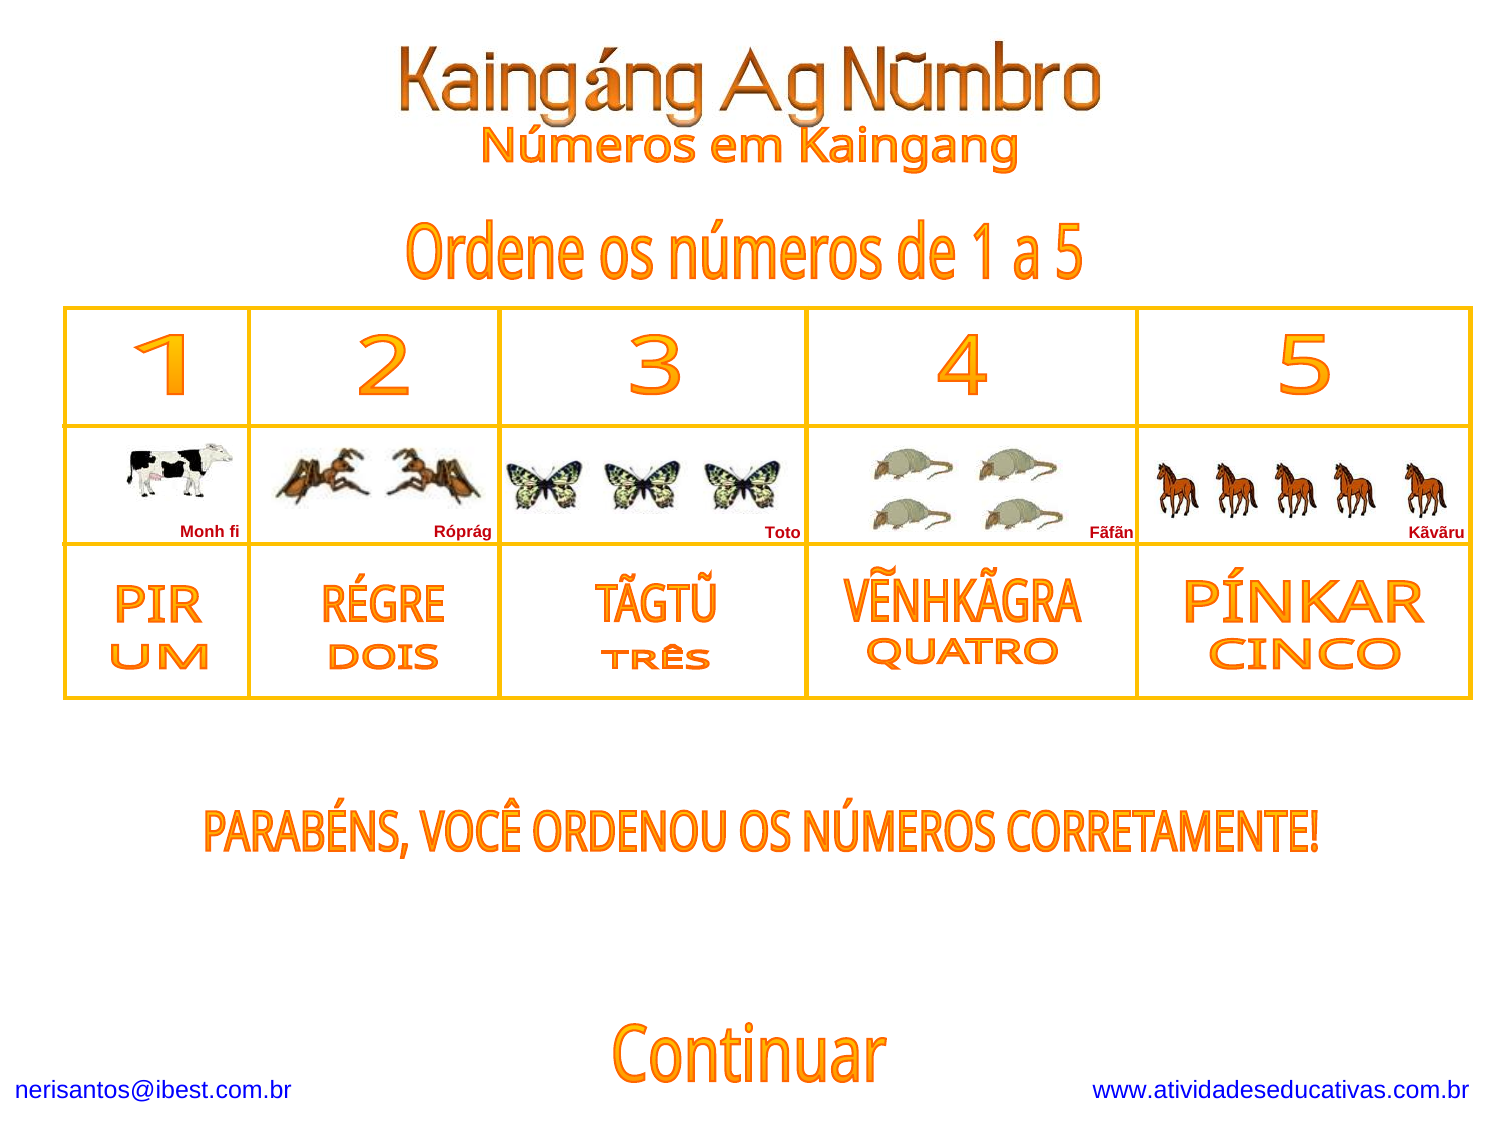

Ordene os números de 1 a 5
1
2
3
4
5
Monh fi
Róprág
Toto
Fãfãn
Kãvãru
~
VENHKÃGRA
PÍNKAR
~
RÉGRE
TÃGTU
PIR
QUATRO
CINCO
UM
DOIS
TRÊS
PARABÉNS, VOCÊ ORDENOU OS NÚMEROS CORRETAMENTE!
Continuar